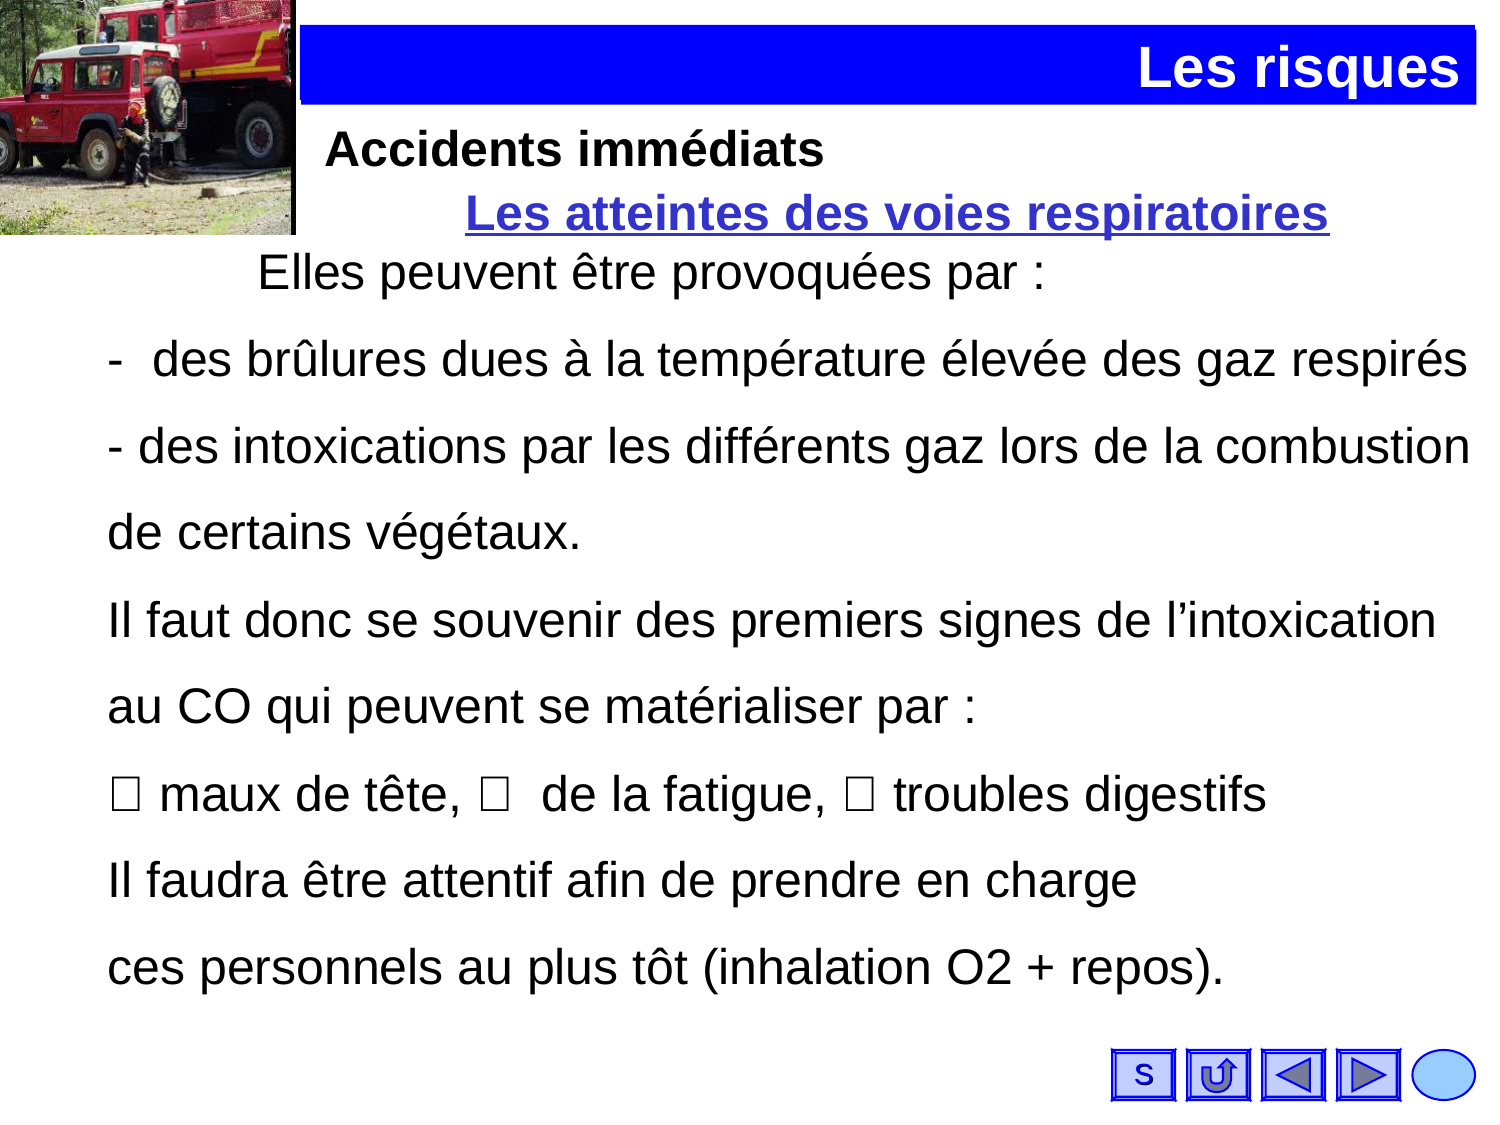

Les risques
Accidents immédiats
Les atteintes des voies respiratoires
	Elles peuvent être provoquées par :
- des brûlures dues à la température élevée des gaz respirés
- des intoxications par les différents gaz lors de la combustion
de certains végétaux.
Il faut donc se souvenir des premiers signes de l’intoxication
au CO qui peuvent se matérialiser par :
 maux de tête,  de la fatigue,  troubles digestifs
Il faudra être attentif afin de prendre en charge
ces personnels au plus tôt (inhalation O2 + repos).